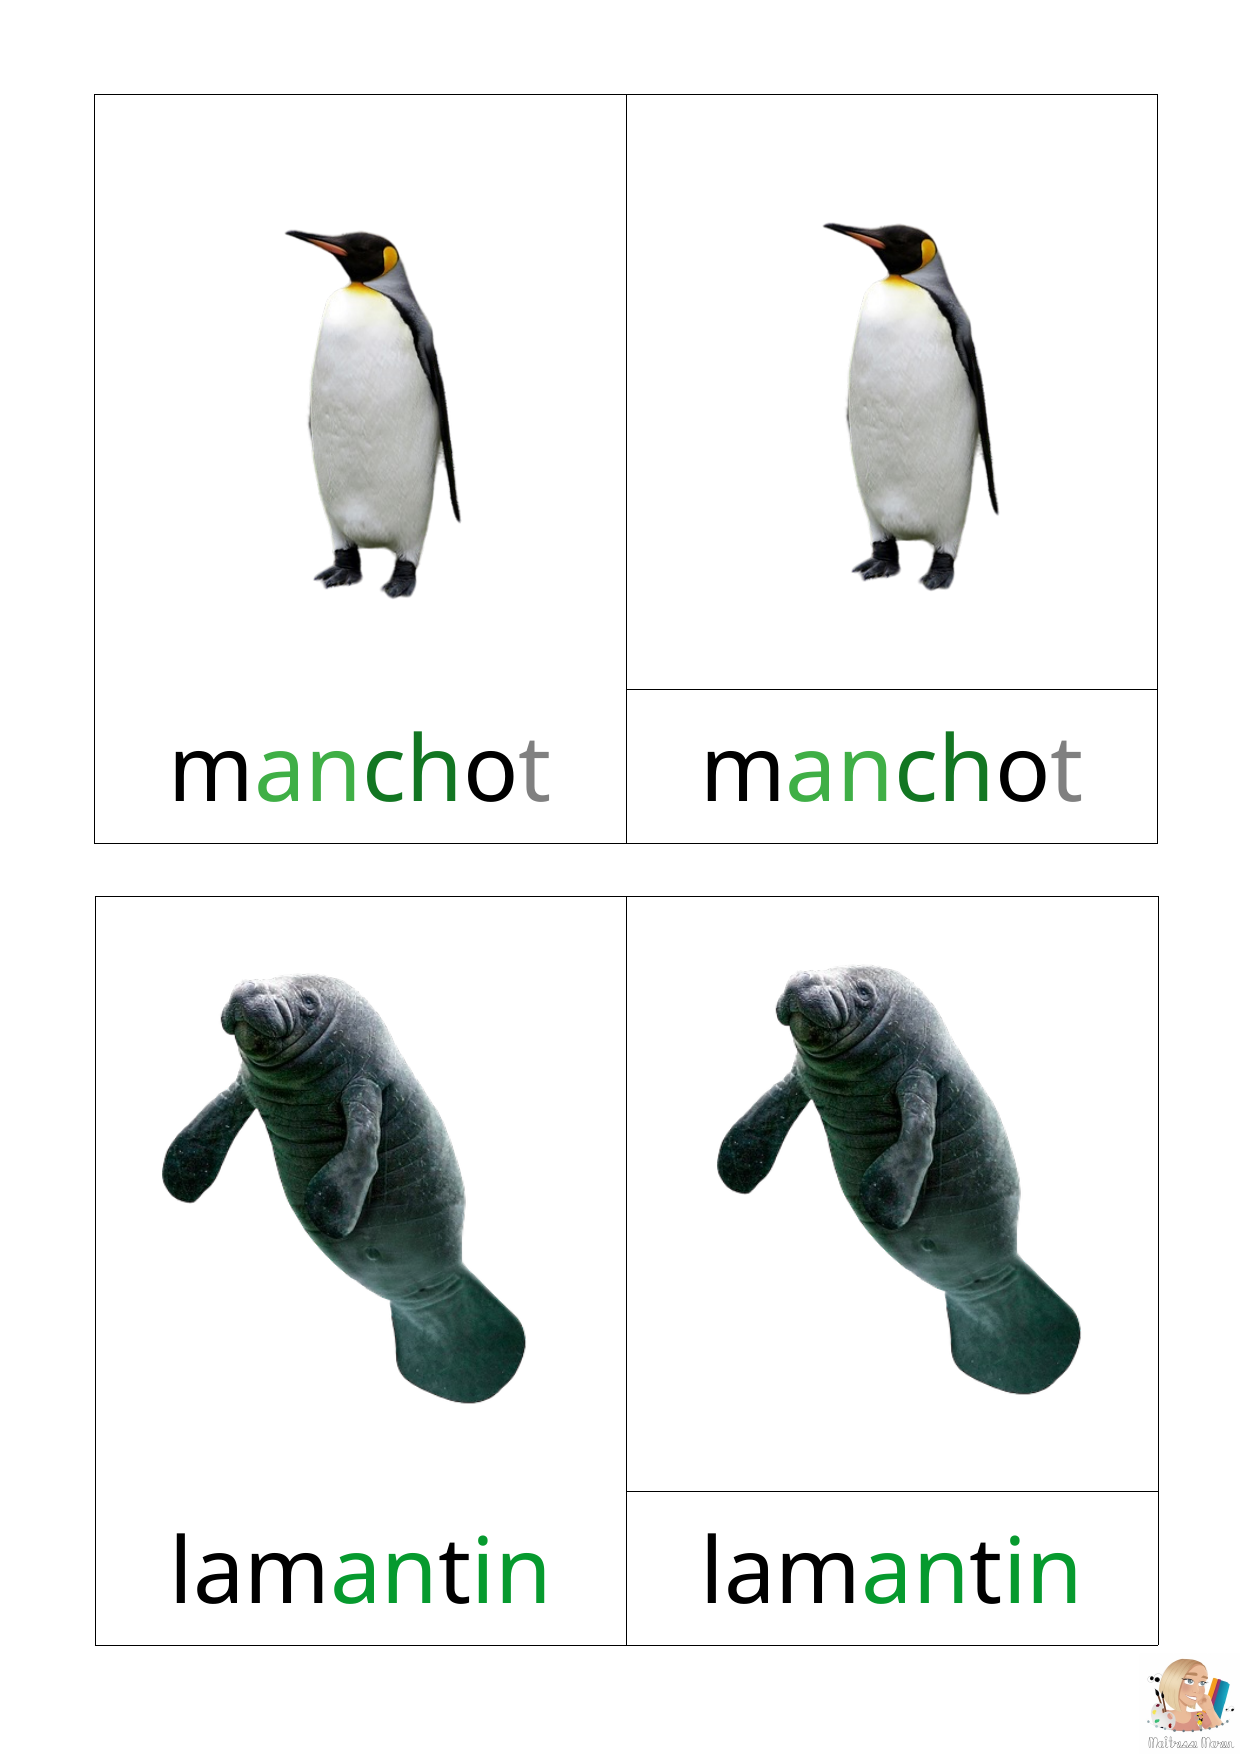

| | |
| --- | --- |
| manchot | manchot |
| | |
| --- | --- |
| lamantin | lamantin |